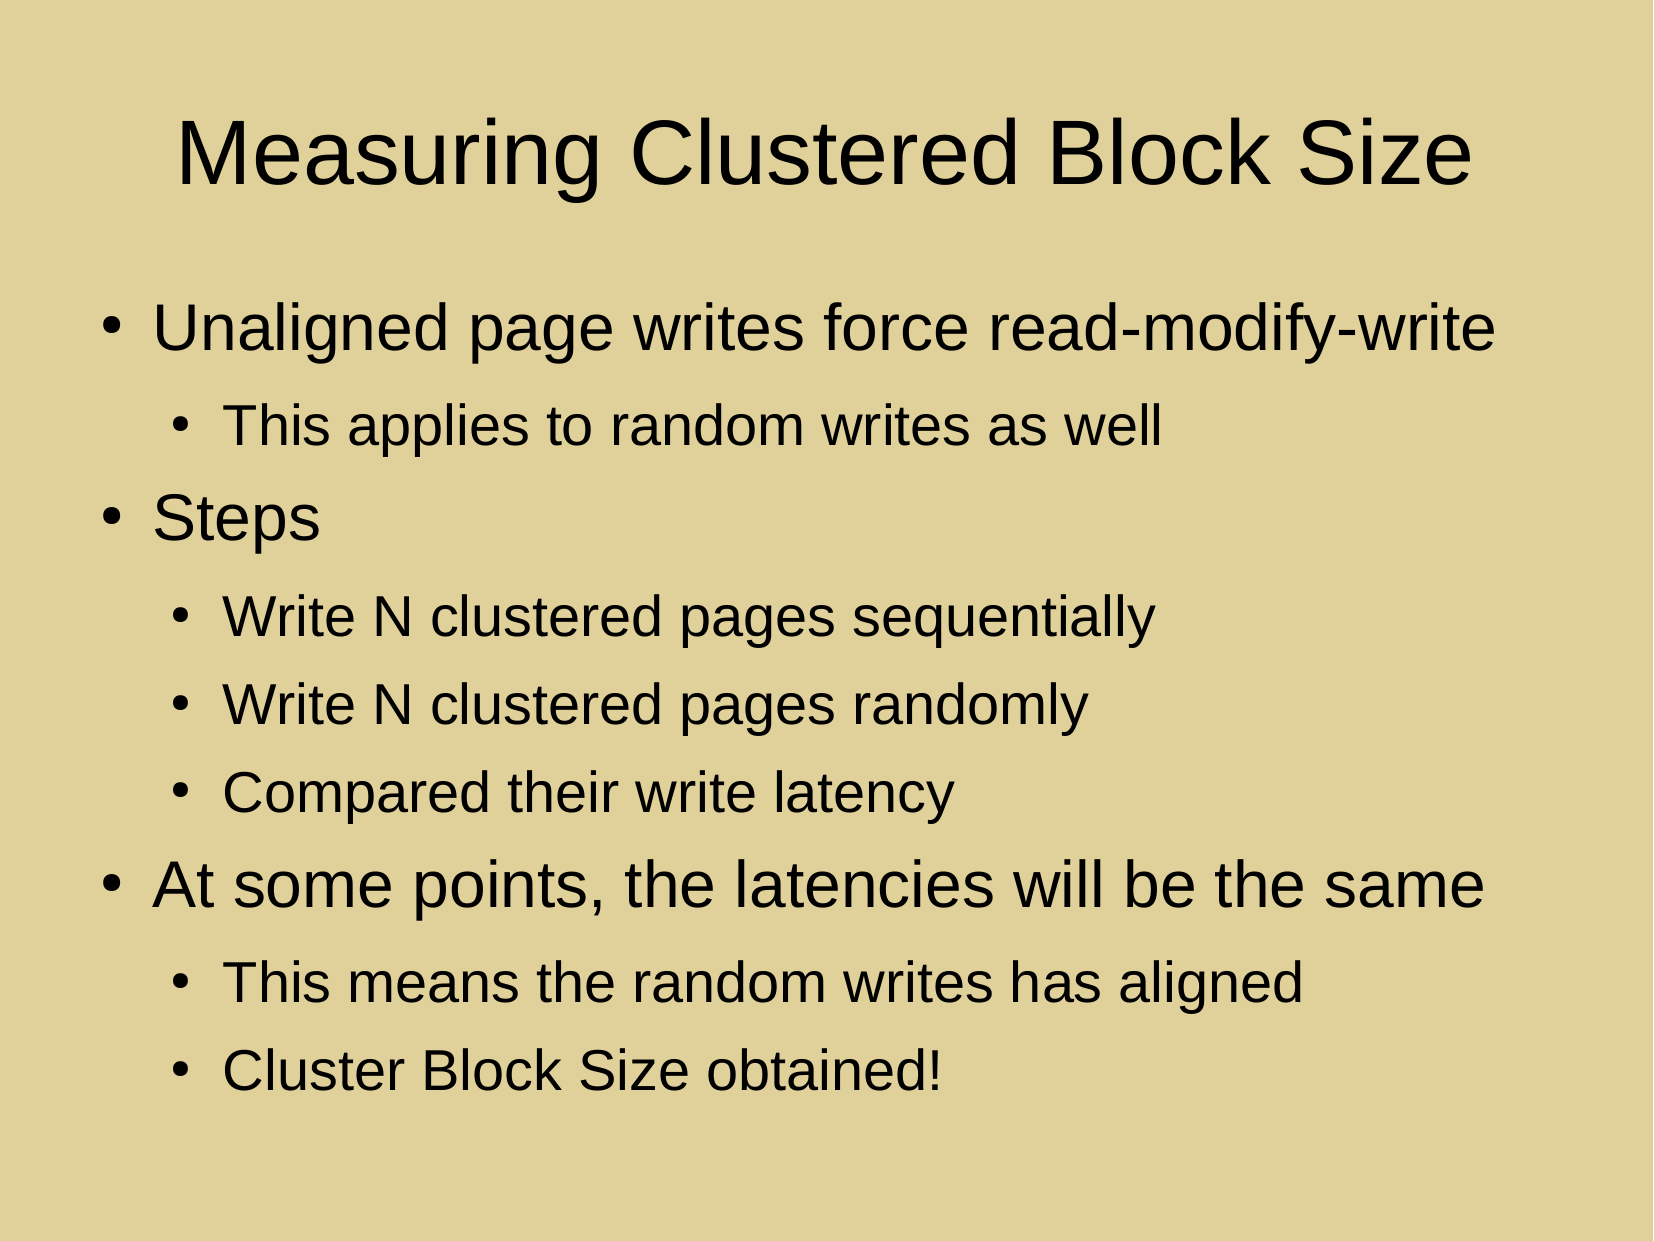

# Measuring Clustered Block Size
Unaligned page writes force read-modify-write
This applies to random writes as well
Steps
Write N clustered pages sequentially
Write N clustered pages randomly
Compared their write latency
At some points, the latencies will be the same
This means the random writes has aligned
Cluster Block Size obtained!